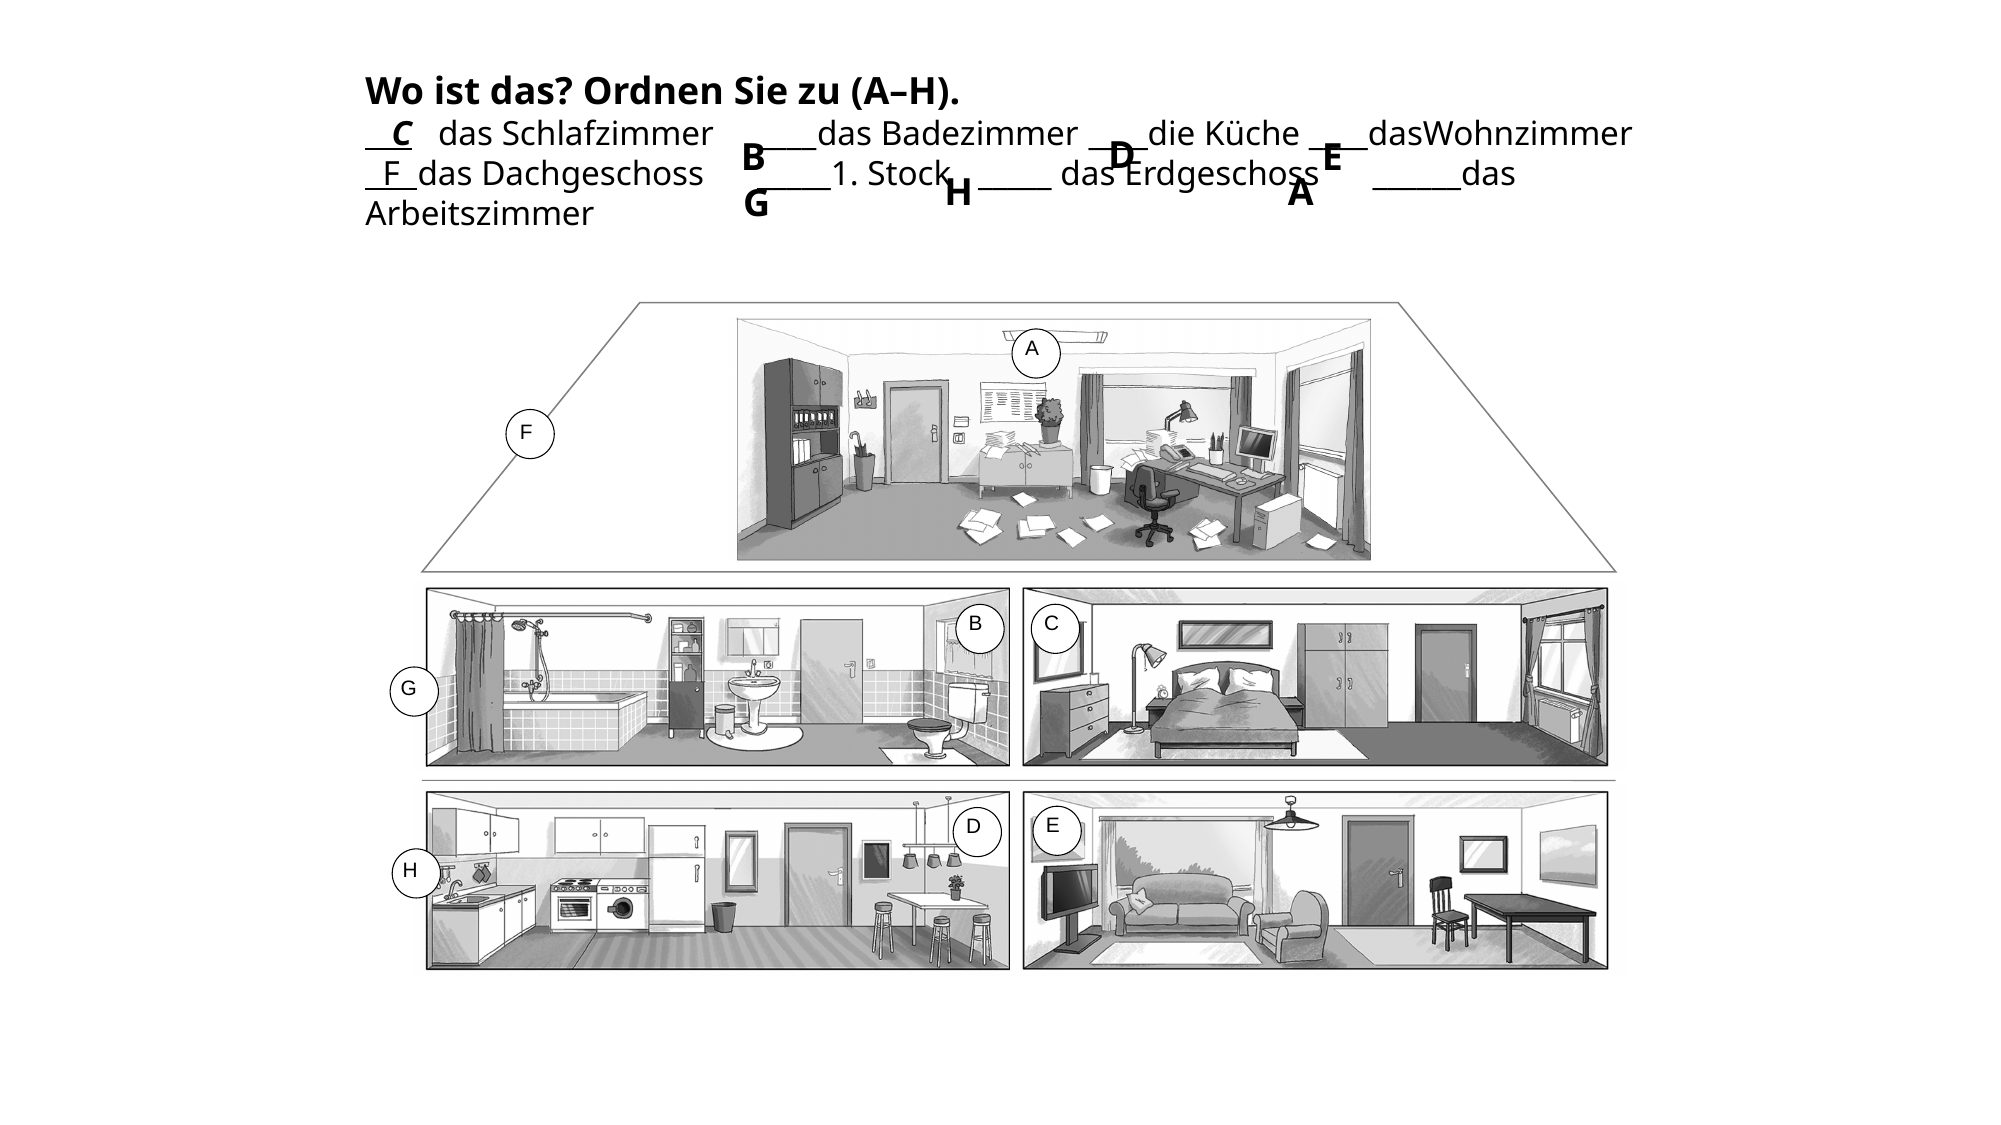

Wo ist das? Ordnen Sie zu (A–H).
 C	 das Schlafzimmer ____	das Badezimmer		____die Küche ____dasWohnzimmer
 F das Dachgeschoss	 _____1. Stock	 _____ das Erdgeschoss	 ______das Arbeitszimmer
D
B
E
H
A
G
A
F
C
B
G
E
D
H